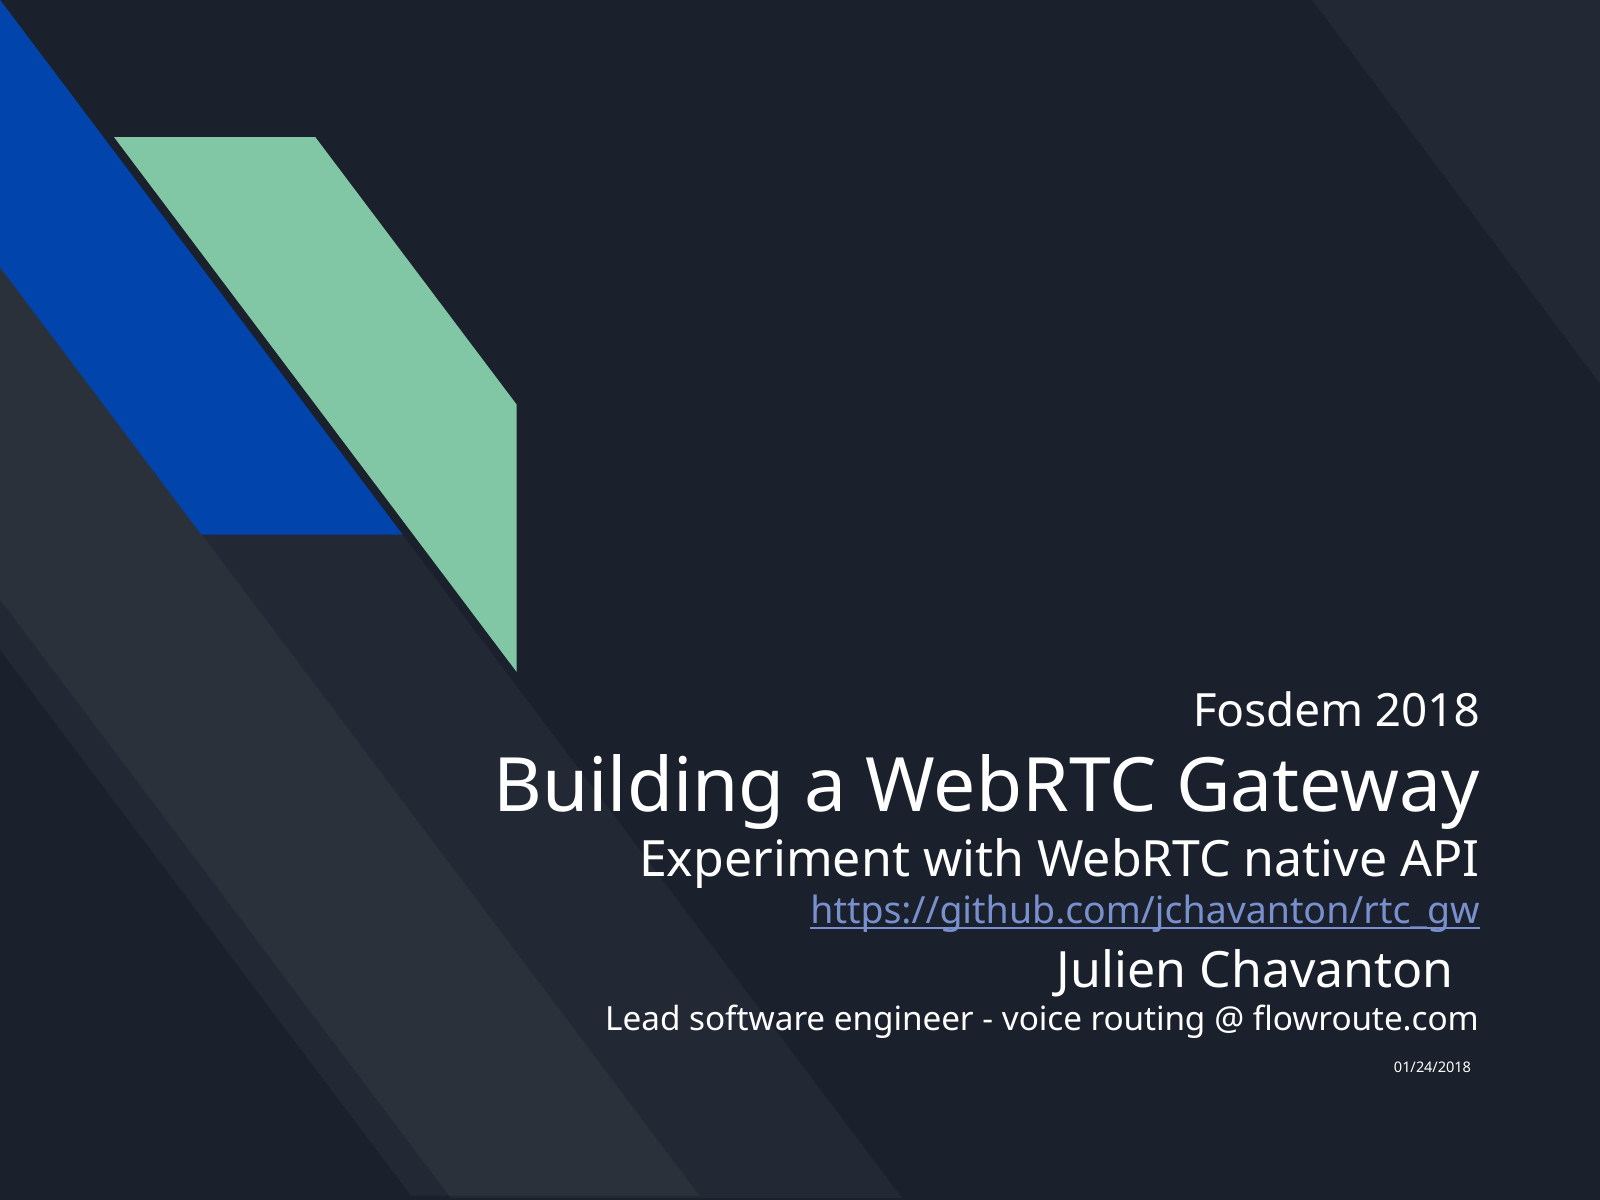

# Fosdem 2018 Building a WebRTC Gateway Experiment with WebRTC native API https://github.com/jchavanton/rtc_gw Julien Chavanton Lead software engineer - voice routing @ flowroute.com
01/24/2018